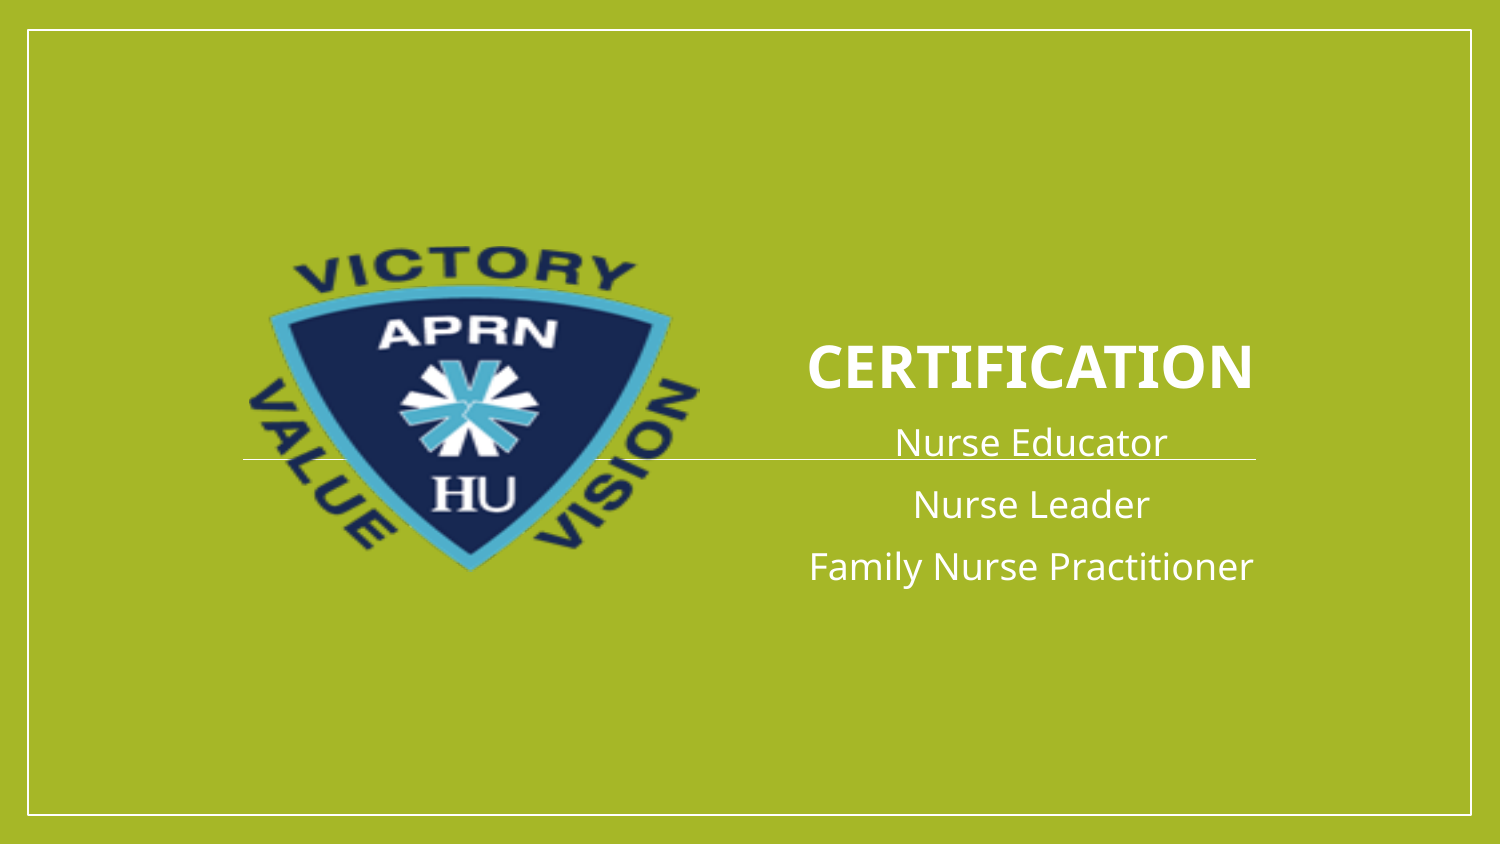

# Certification
Nurse Educator
Nurse Leader
Family Nurse Practitioner